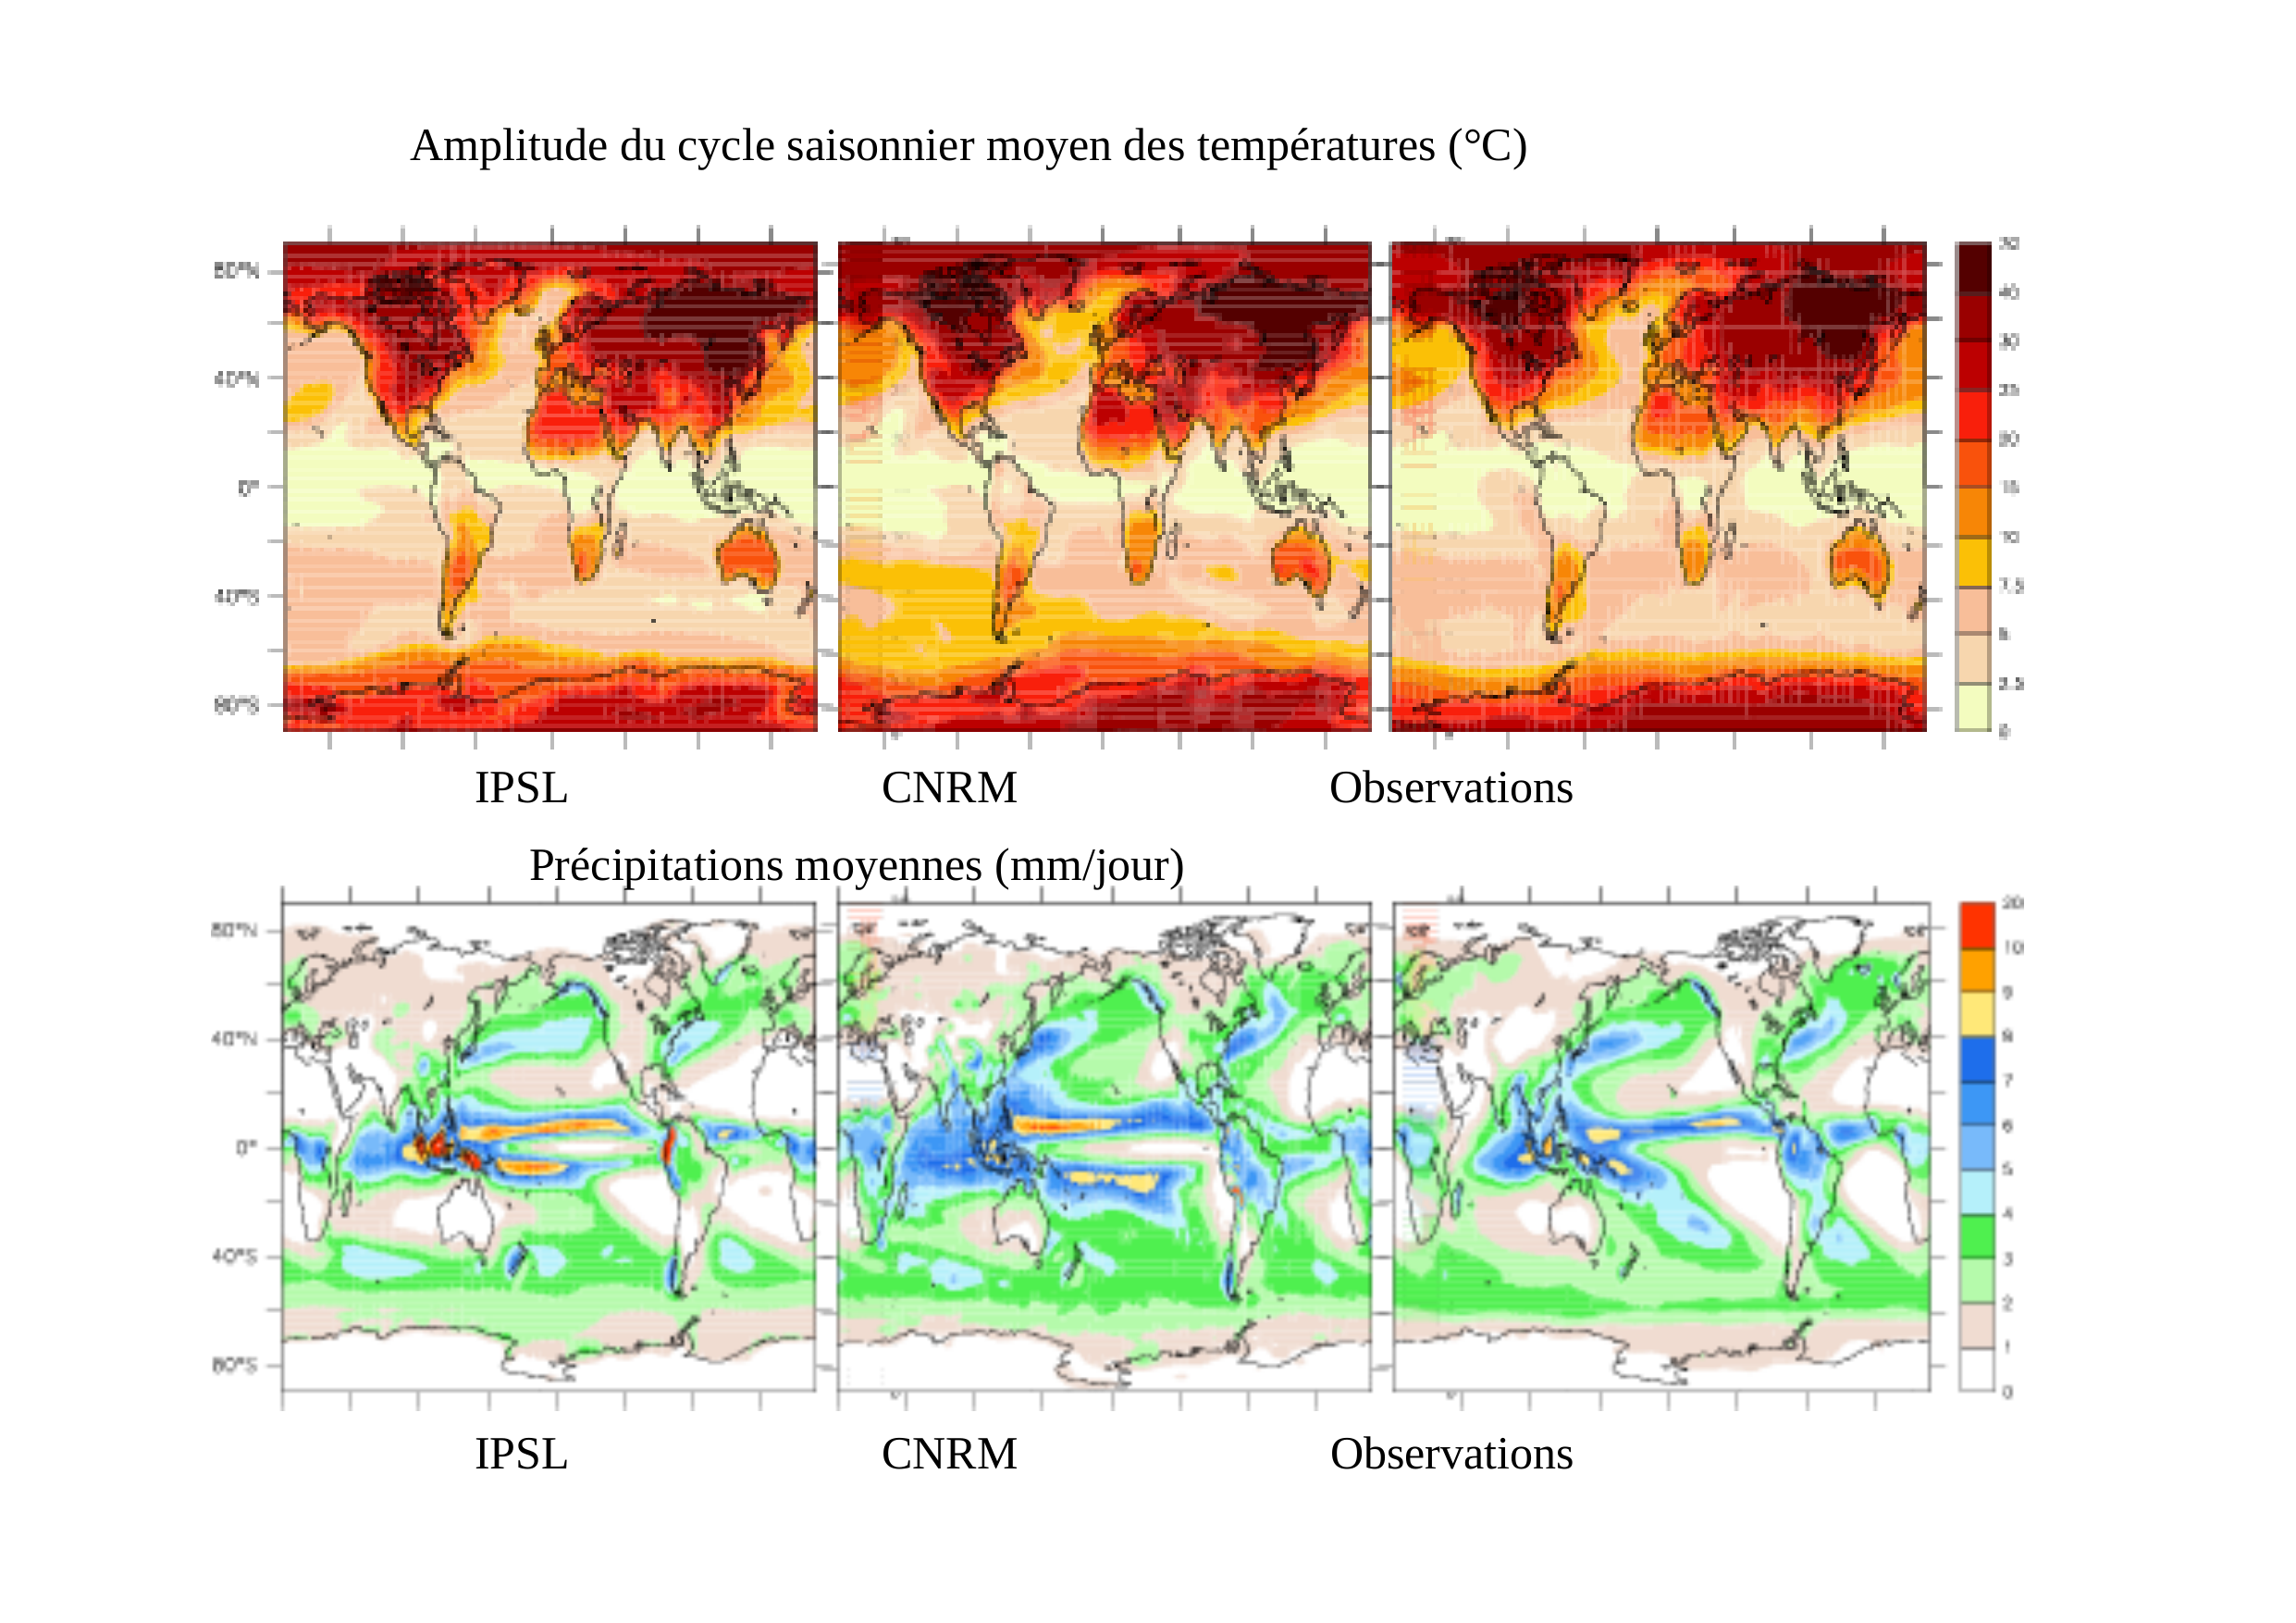

Amplitude du cycle saisonnier moyen des températures (°C)
IPSL CNRM Observations
Précipitations moyennes (mm/jour)
IPSL CNRM Observations